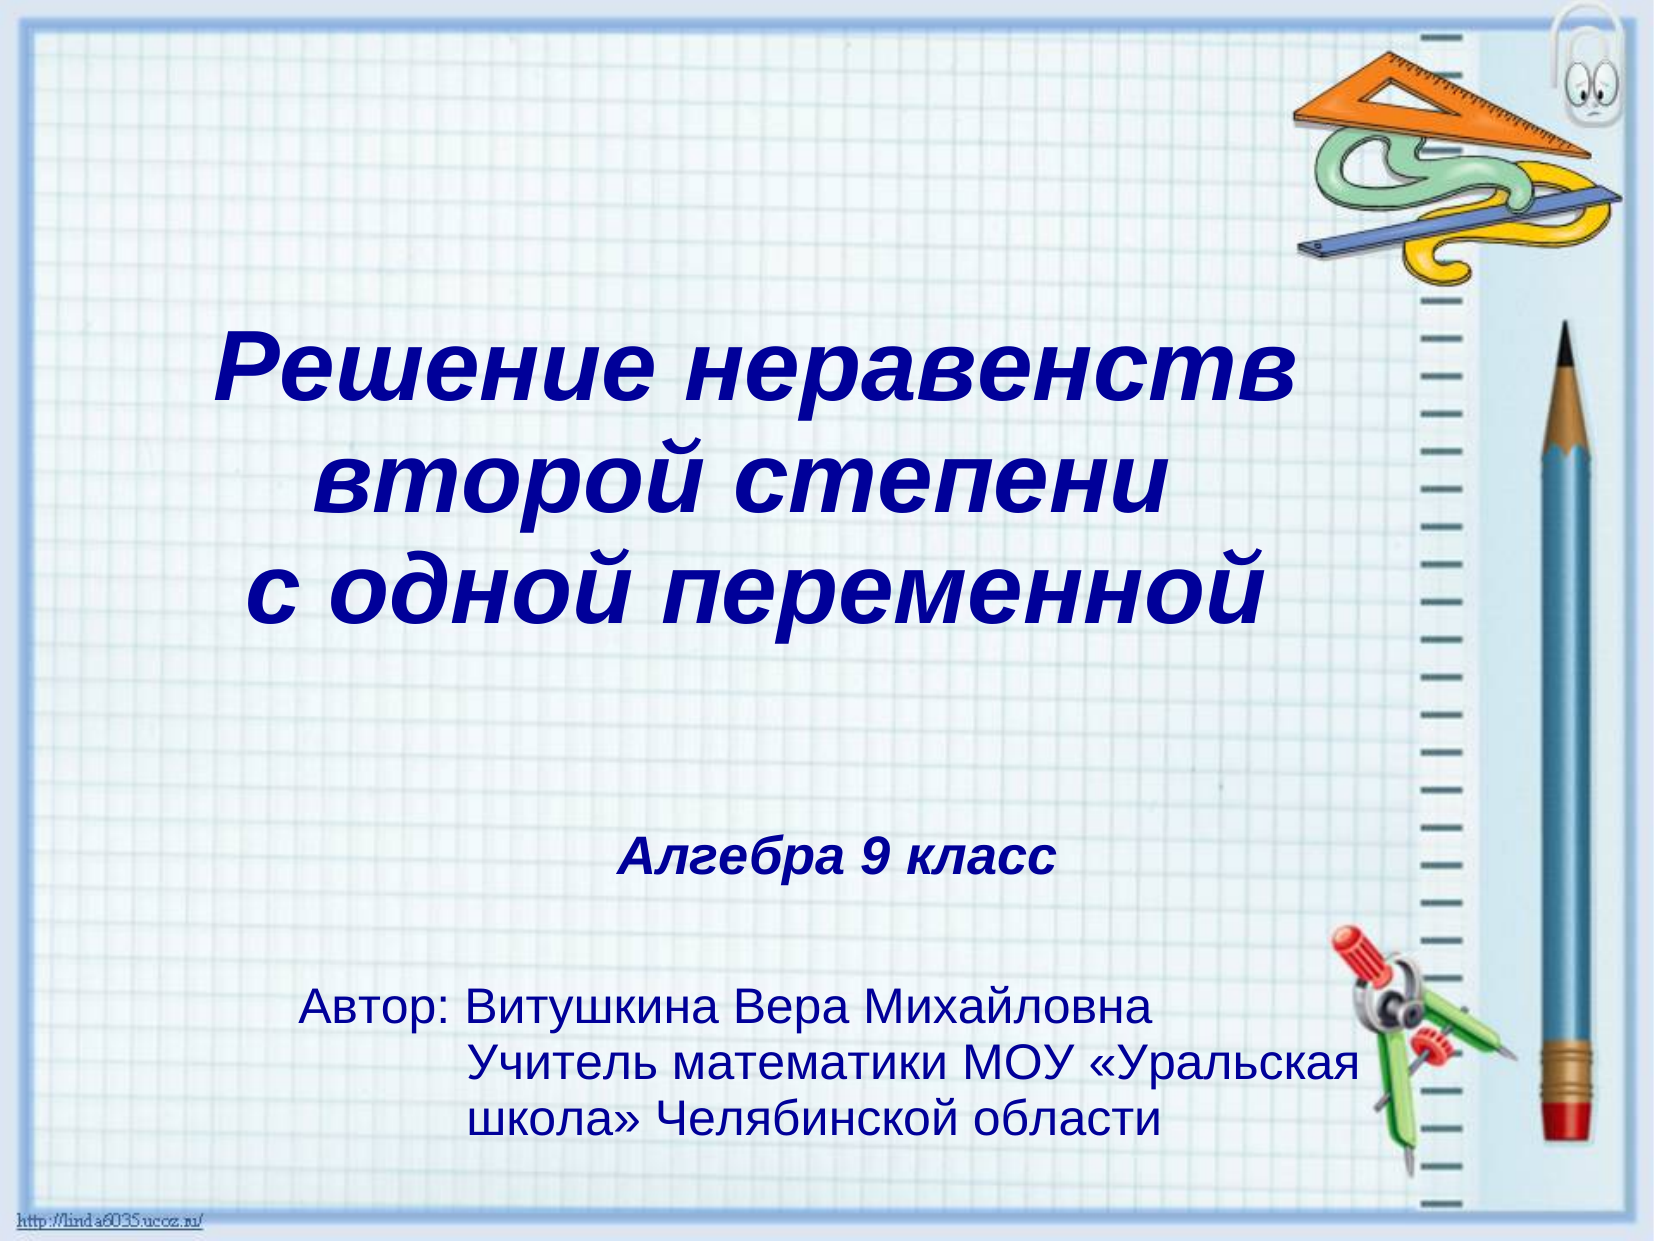

#
Решение неравенств второй степени
с одной переменной
Алгебра 9 класс
Автор: Витушкина Вера Михайловна
 Учитель математики МОУ «Уральская
 школа» Челябинской области